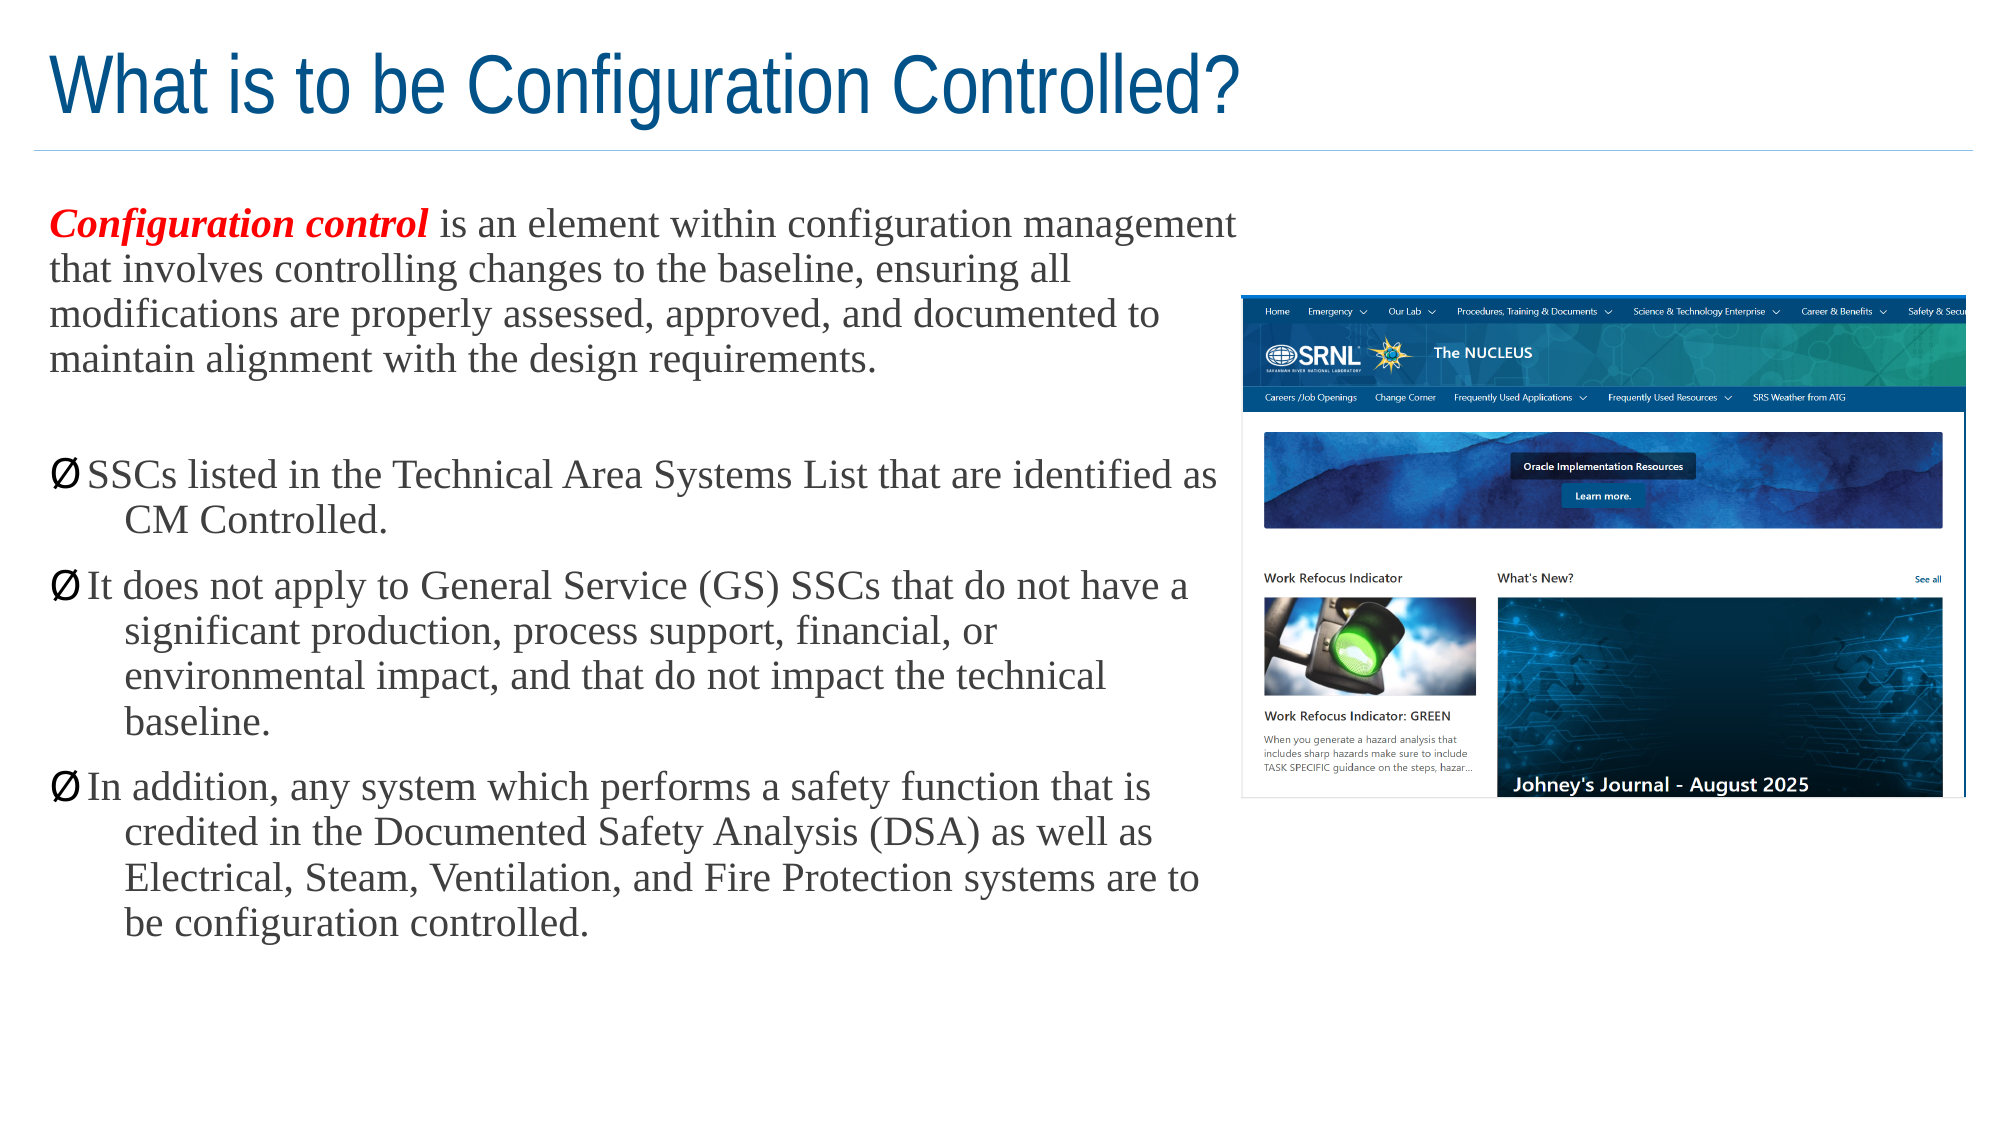

# What is to be Configuration Controlled?
Configuration control is an element within configuration management that involves controlling changes to the baseline, ensuring all modifications are properly assessed, approved, and documented to maintain alignment with the design requirements.
SSCs listed in the Technical Area Systems List that are identified as CM Controlled.
It does not apply to General Service (GS) SSCs that do not have a significant production, process support, financial, or environmental impact, and that do not impact the technical baseline.
In addition, any system which performs a safety function that is credited in the Documented Safety Analysis (DSA) as well as Electrical, Steam, Ventilation, and Fire Protection systems are to be configuration controlled.